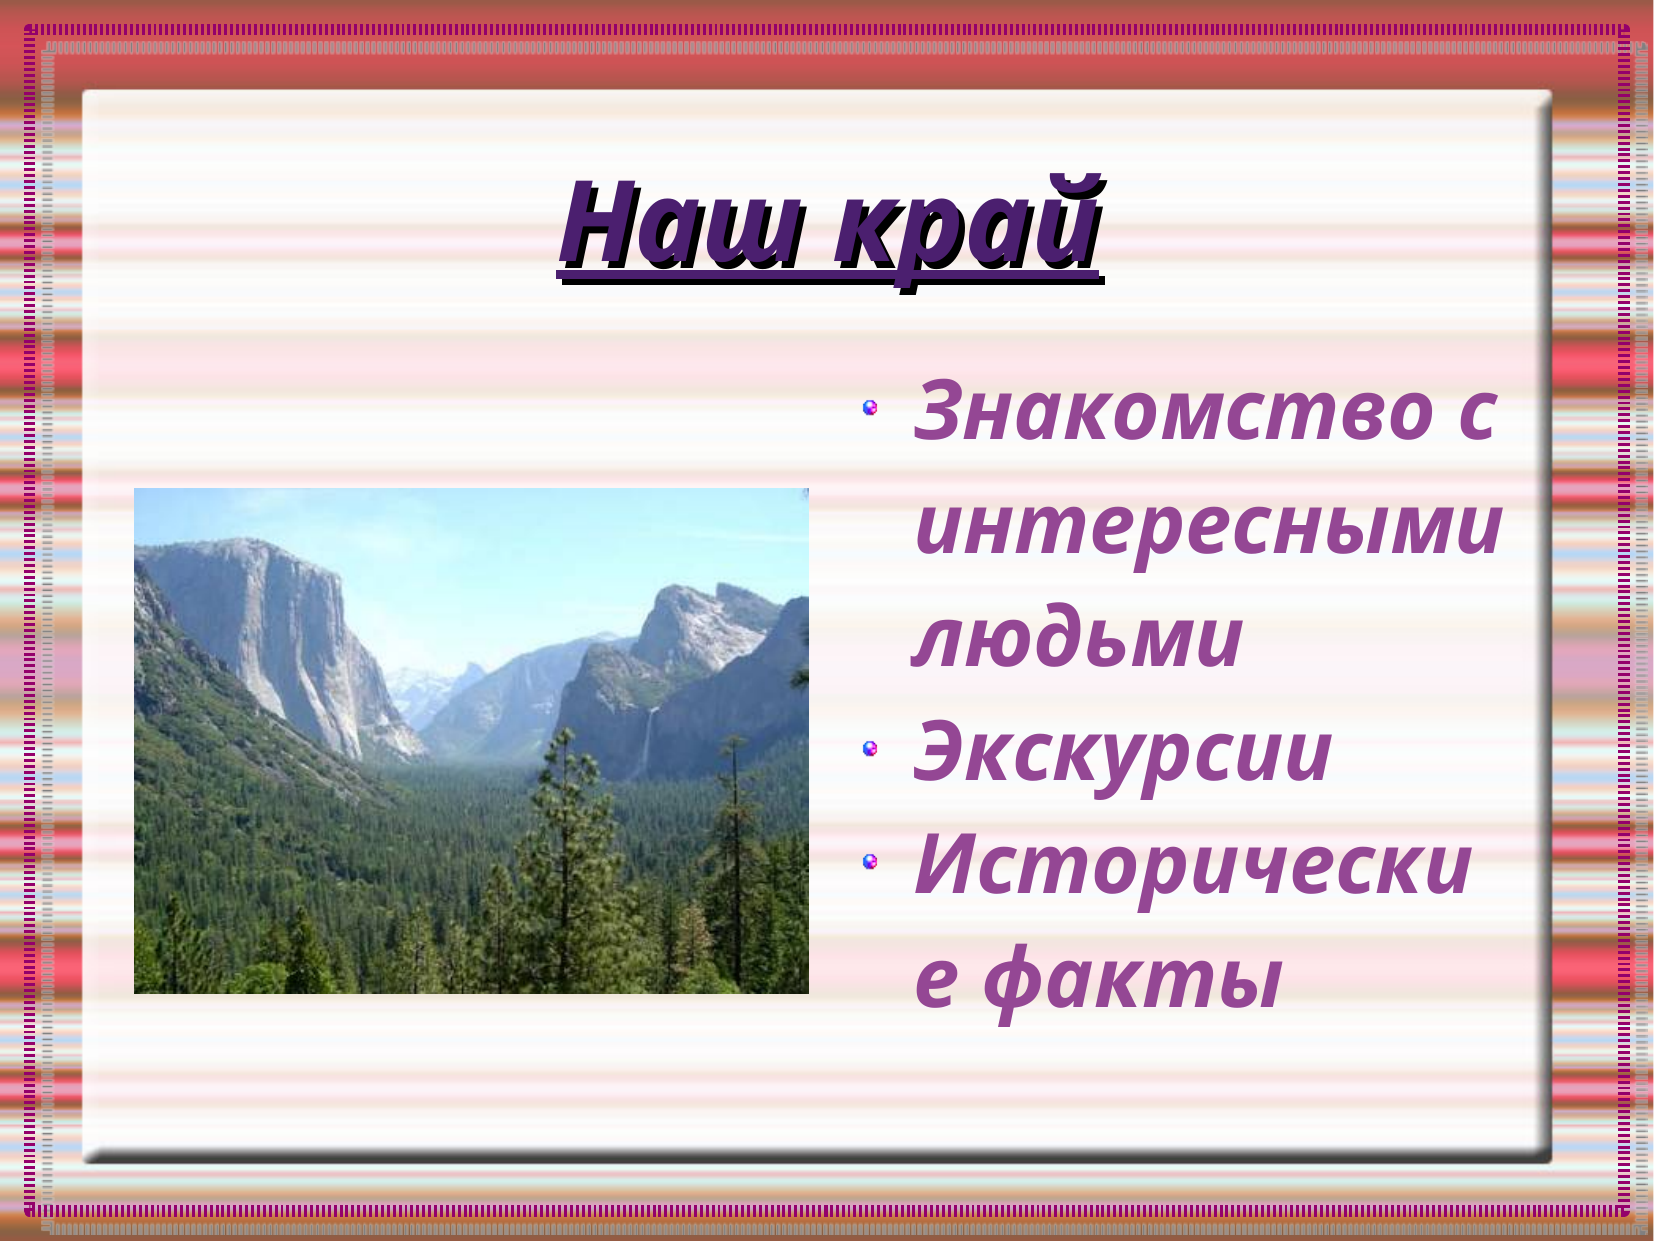

# Наш край
Знакомство с интересными людьми
Экскурсии
Исторические факты